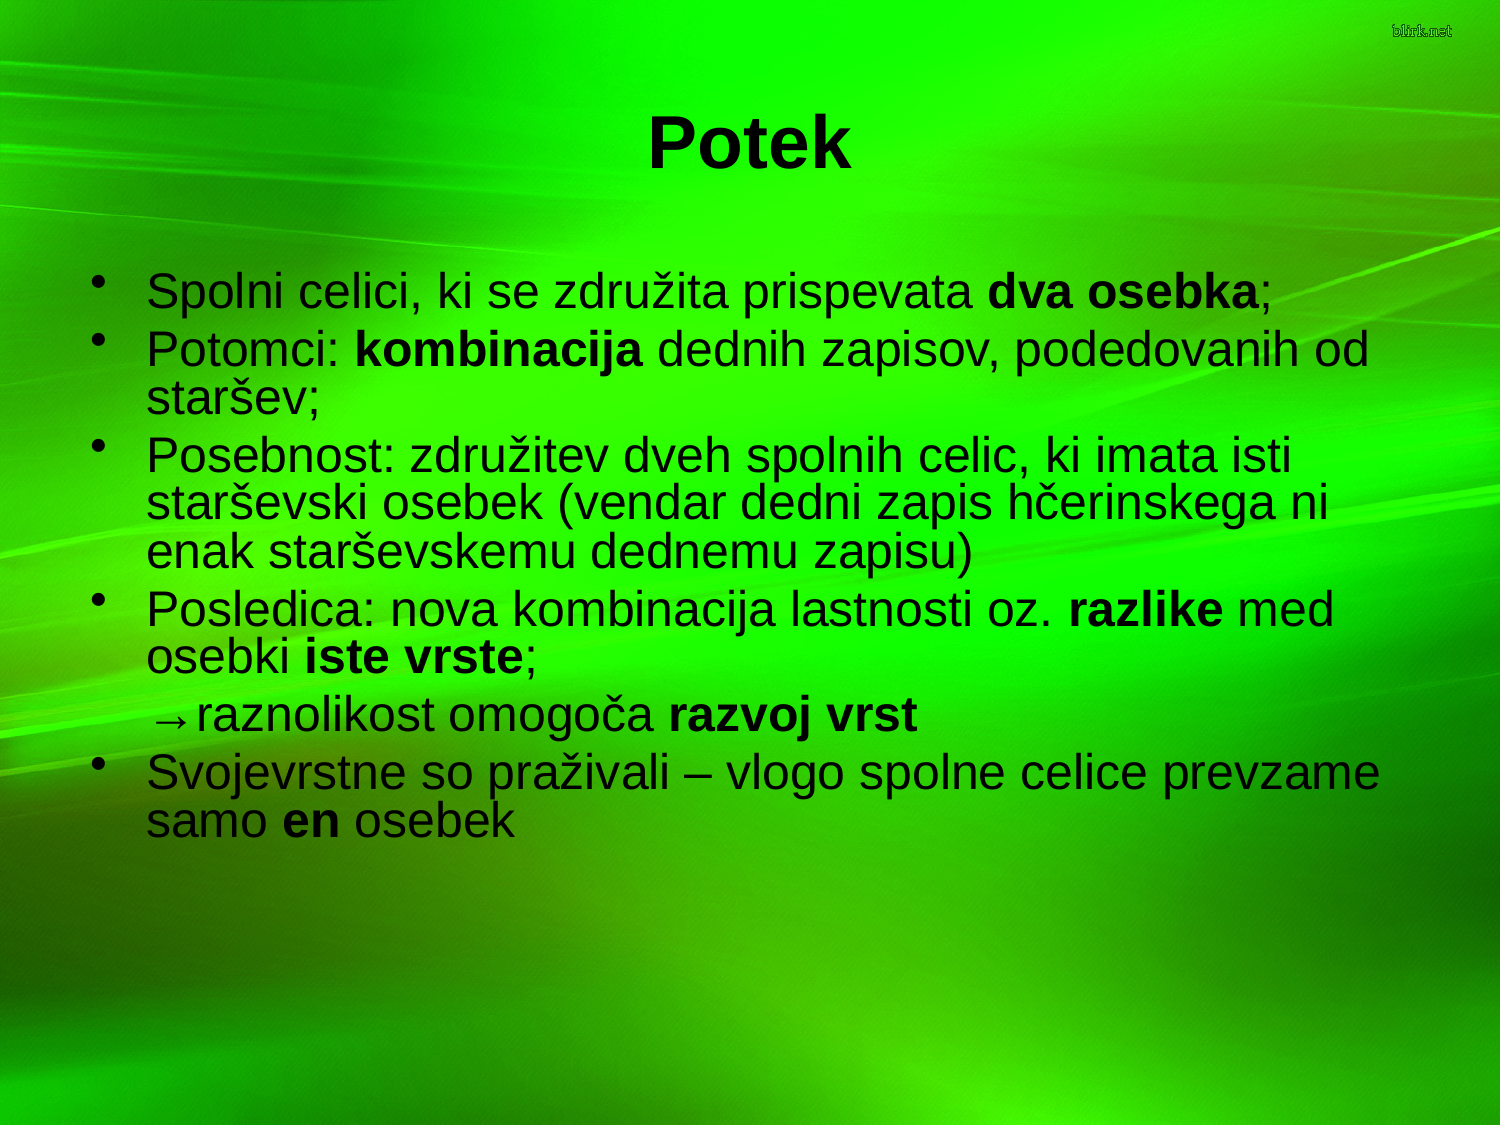

# Potek
Spolni celici, ki se združita prispevata dva osebka;
Potomci: kombinacija dednih zapisov, podedovanih od staršev;
Posebnost: združitev dveh spolnih celic, ki imata isti starševski osebek (vendar dedni zapis hčerinskega ni enak starševskemu dednemu zapisu)
Posledica: nova kombinacija lastnosti oz. razlike med osebki iste vrste;
	→raznolikost omogoča razvoj vrst
Svojevrstne so praživali – vlogo spolne celice prevzame samo en osebek